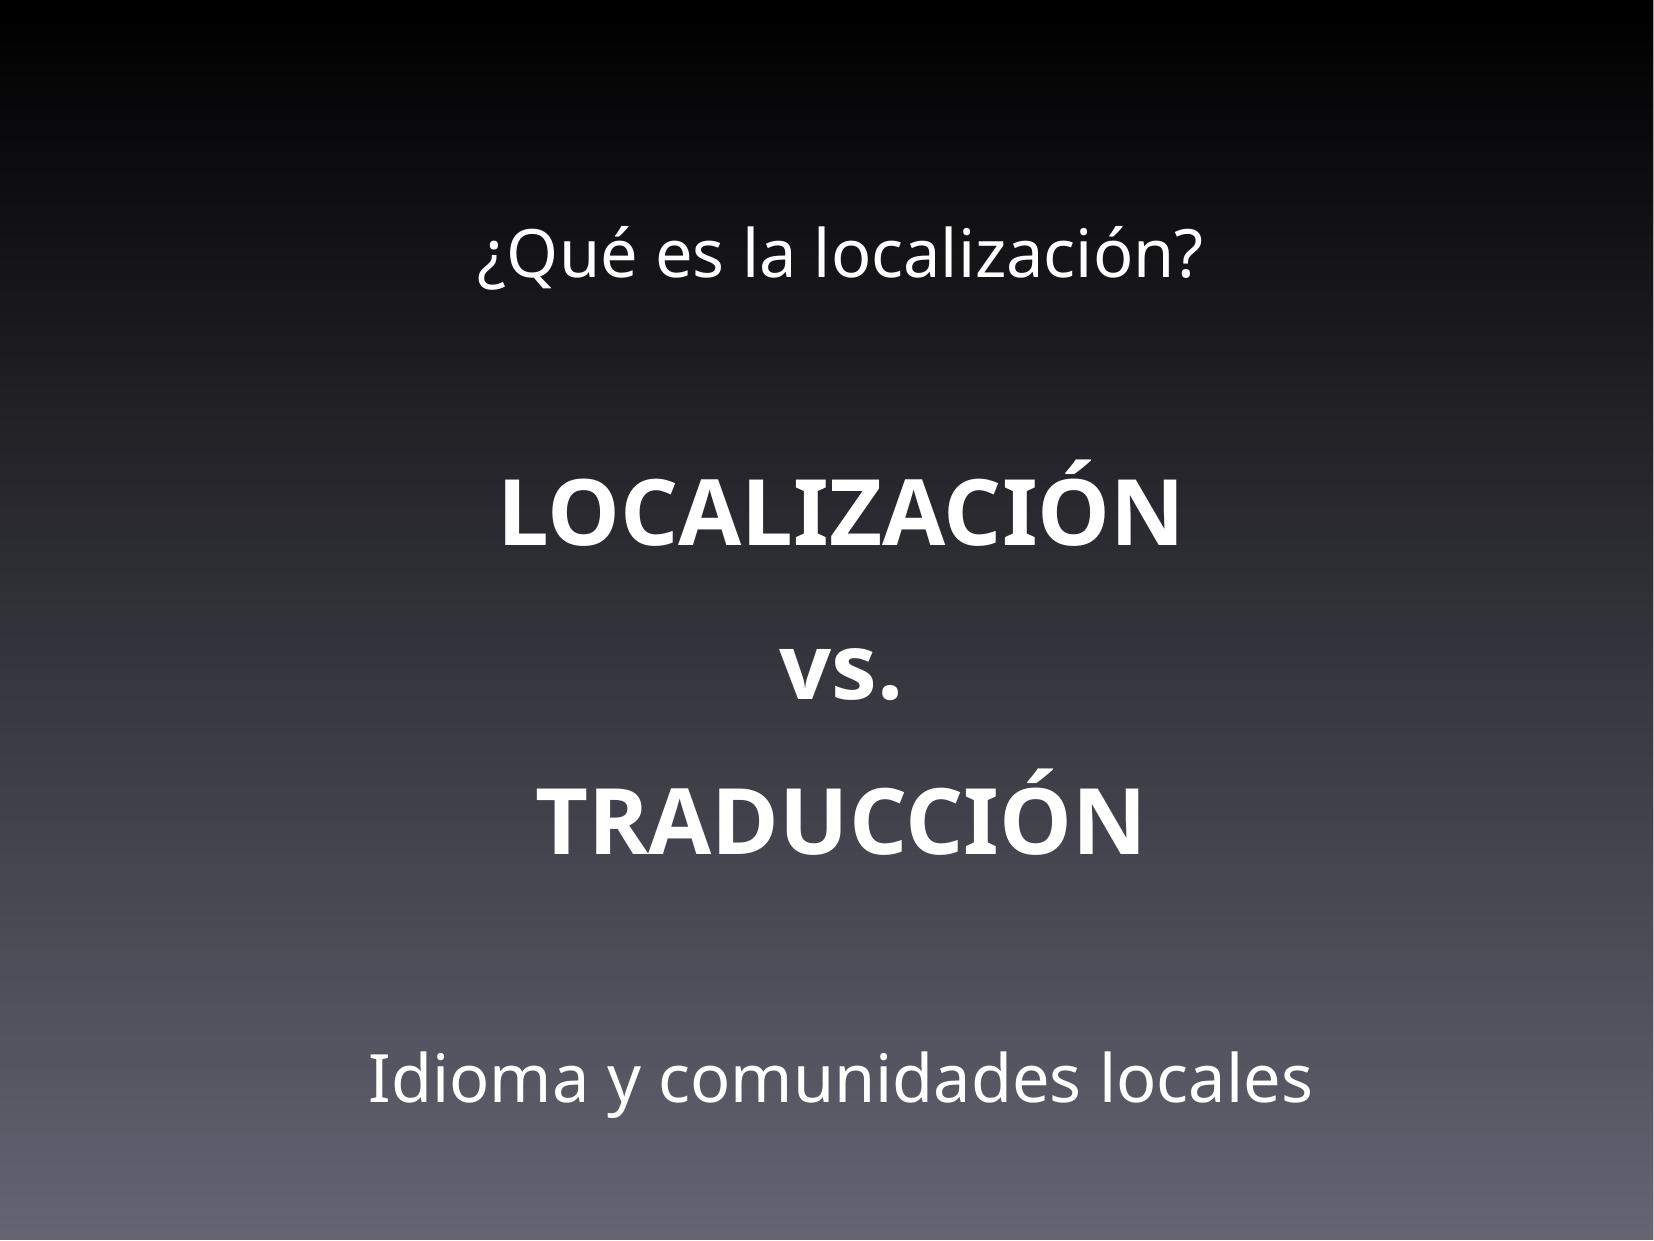

# ¿Qué es la localización?
LOCALIZACIÓN
vs.
TRADUCCIÓN
Idioma y comunidades locales